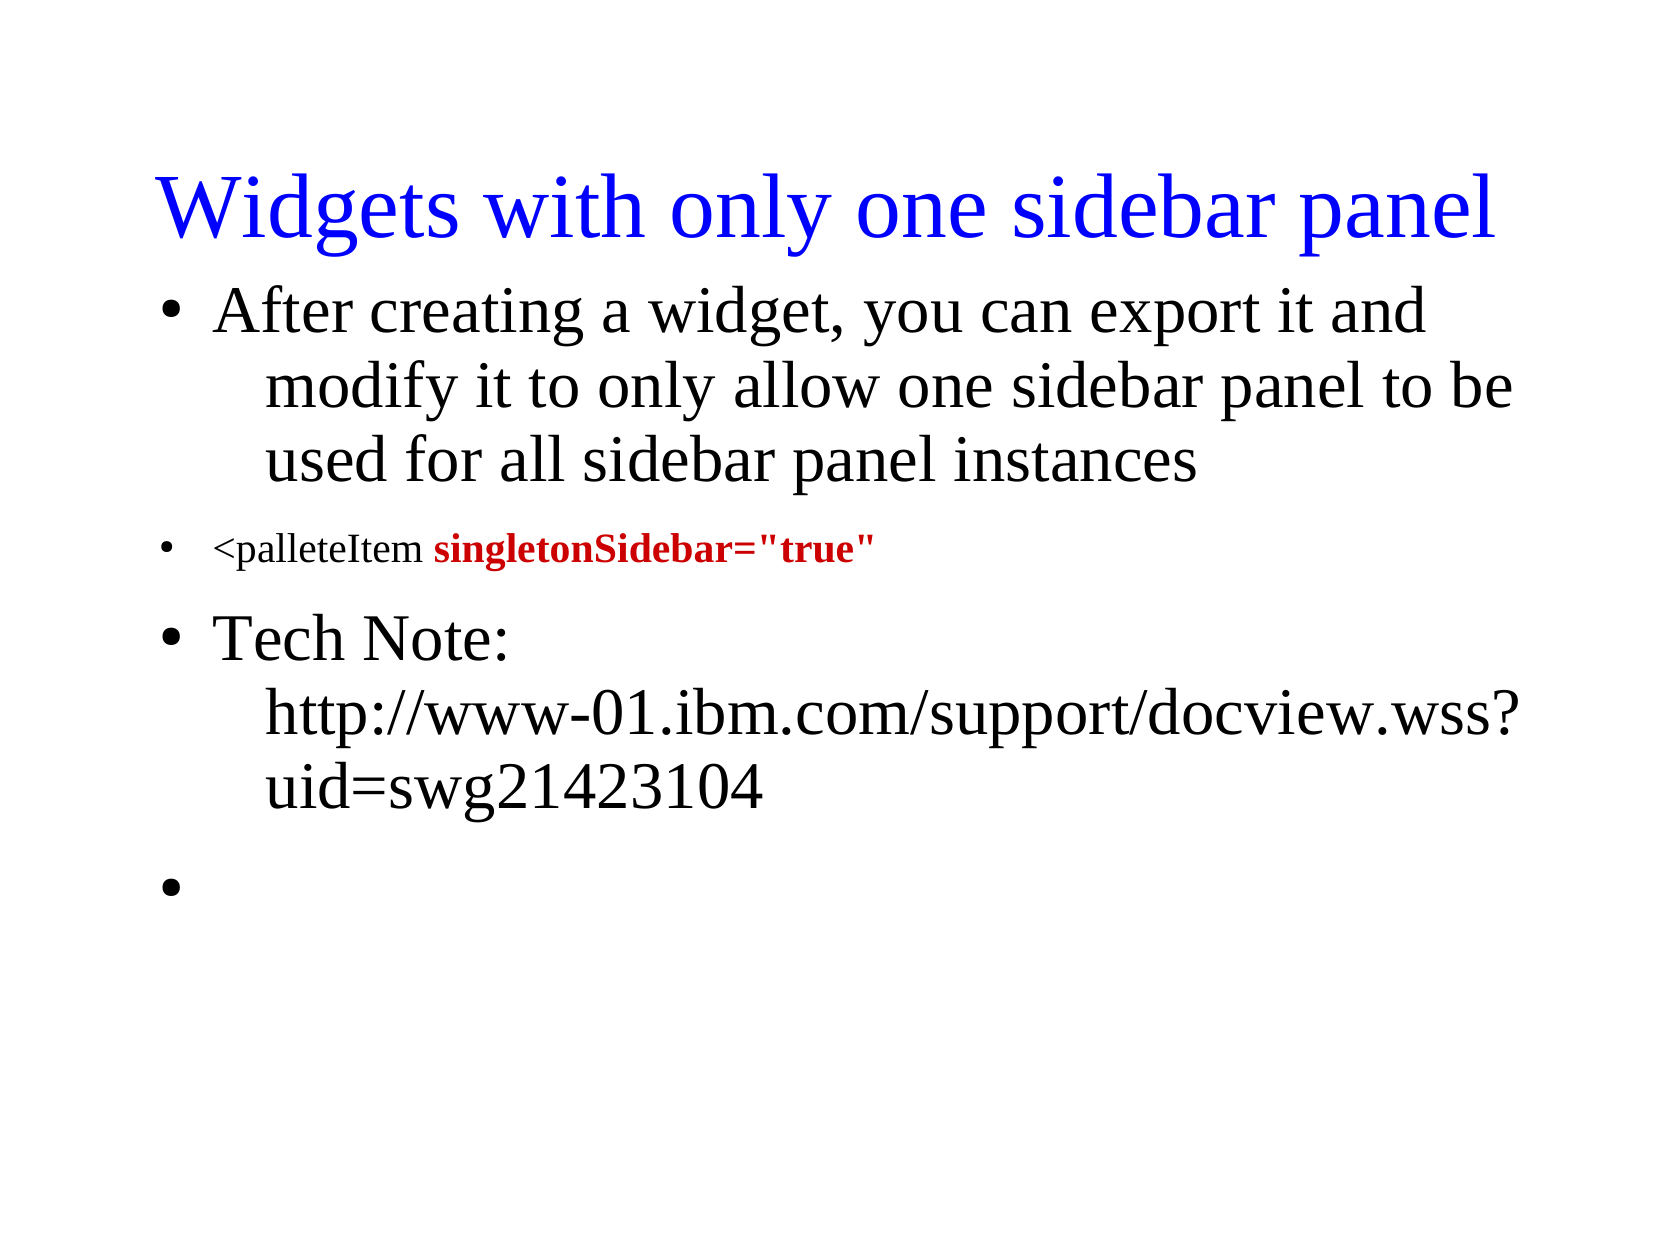

# Widgets with only one sidebar panel
After creating a widget, you can export it and modify it to only allow one sidebar panel to be used for all sidebar panel instances
<palleteItem singletonSidebar="true"
Tech Note: http://www-01.ibm.com/support/docview.wss?uid=swg21423104